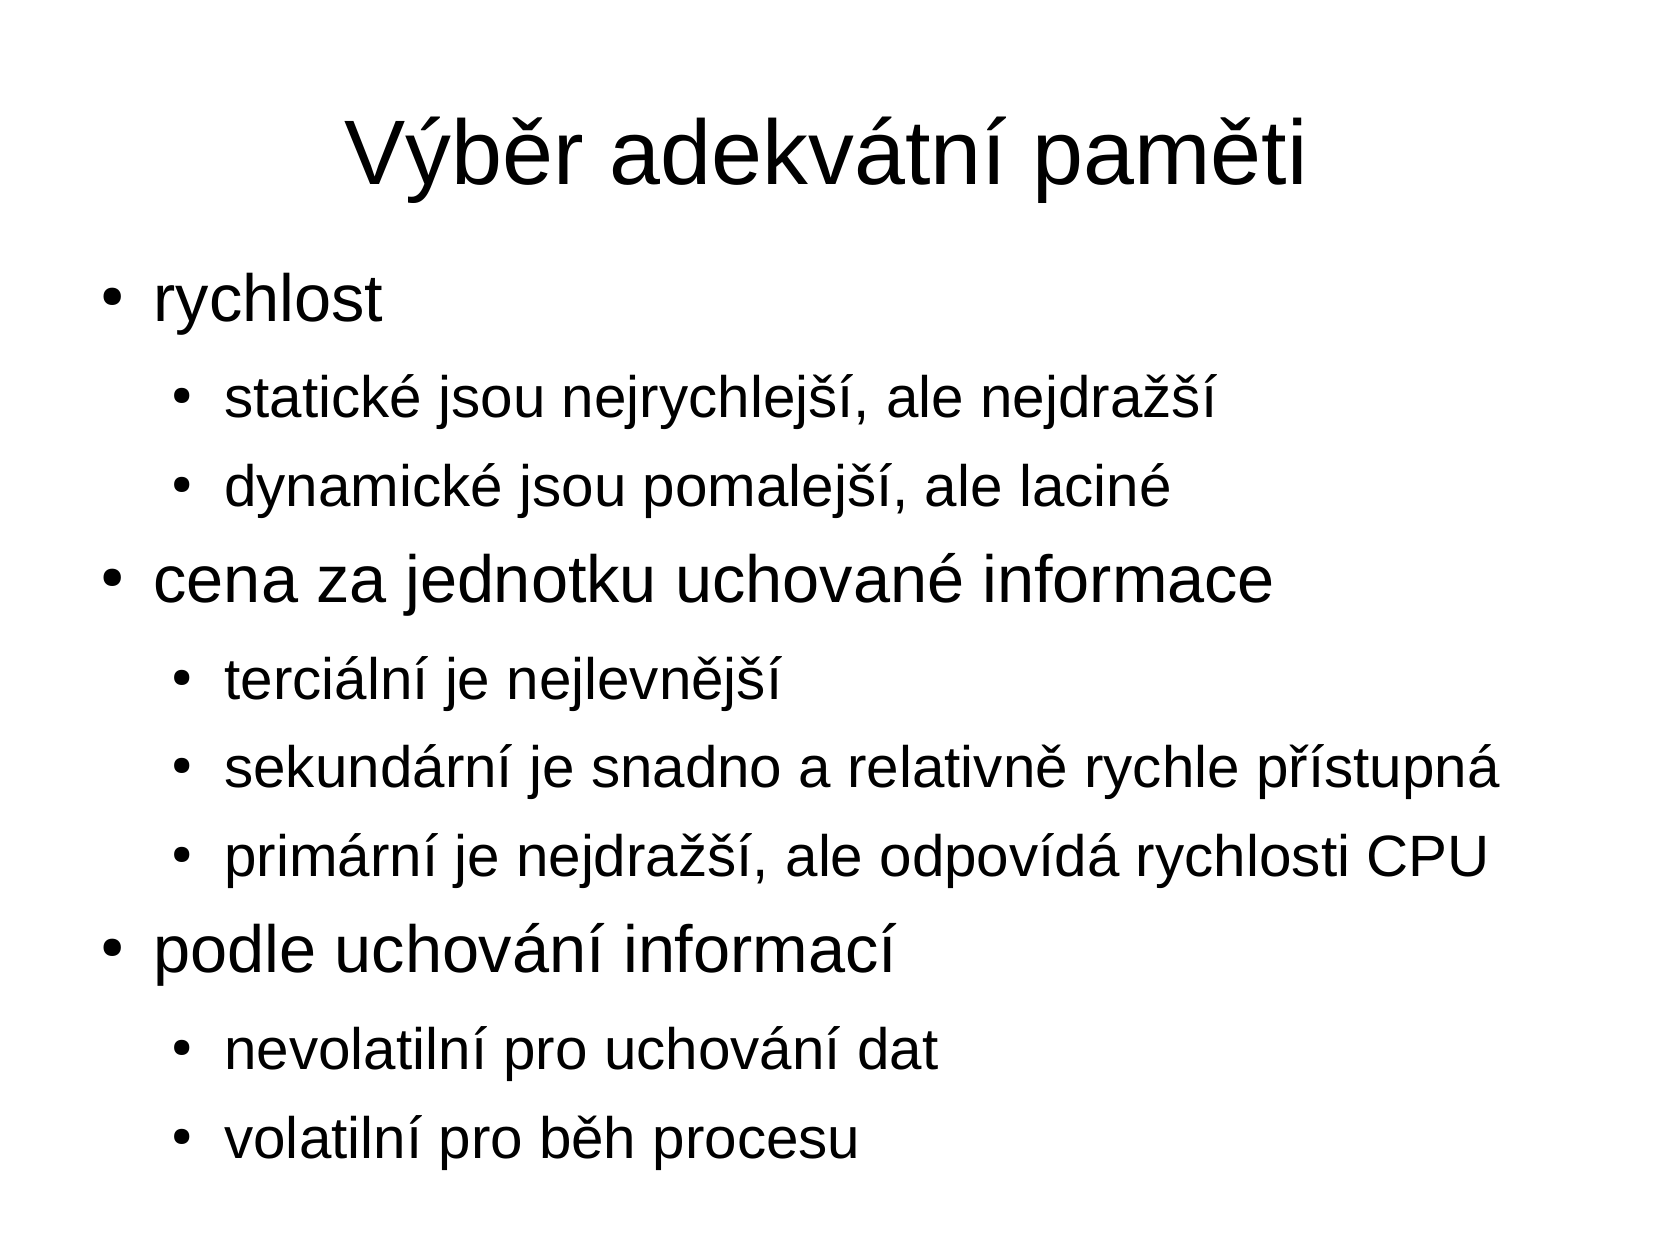

# Výběr adekvátní paměti
rychlost
statické jsou nejrychlejší, ale nejdražší
dynamické jsou pomalejší, ale laciné
cena za jednotku uchované informace
terciální je nejlevnější
sekundární je snadno a relativně rychle přístupná
primární je nejdražší, ale odpovídá rychlosti CPU
podle uchování informací
nevolatilní pro uchování dat
volatilní pro běh procesu